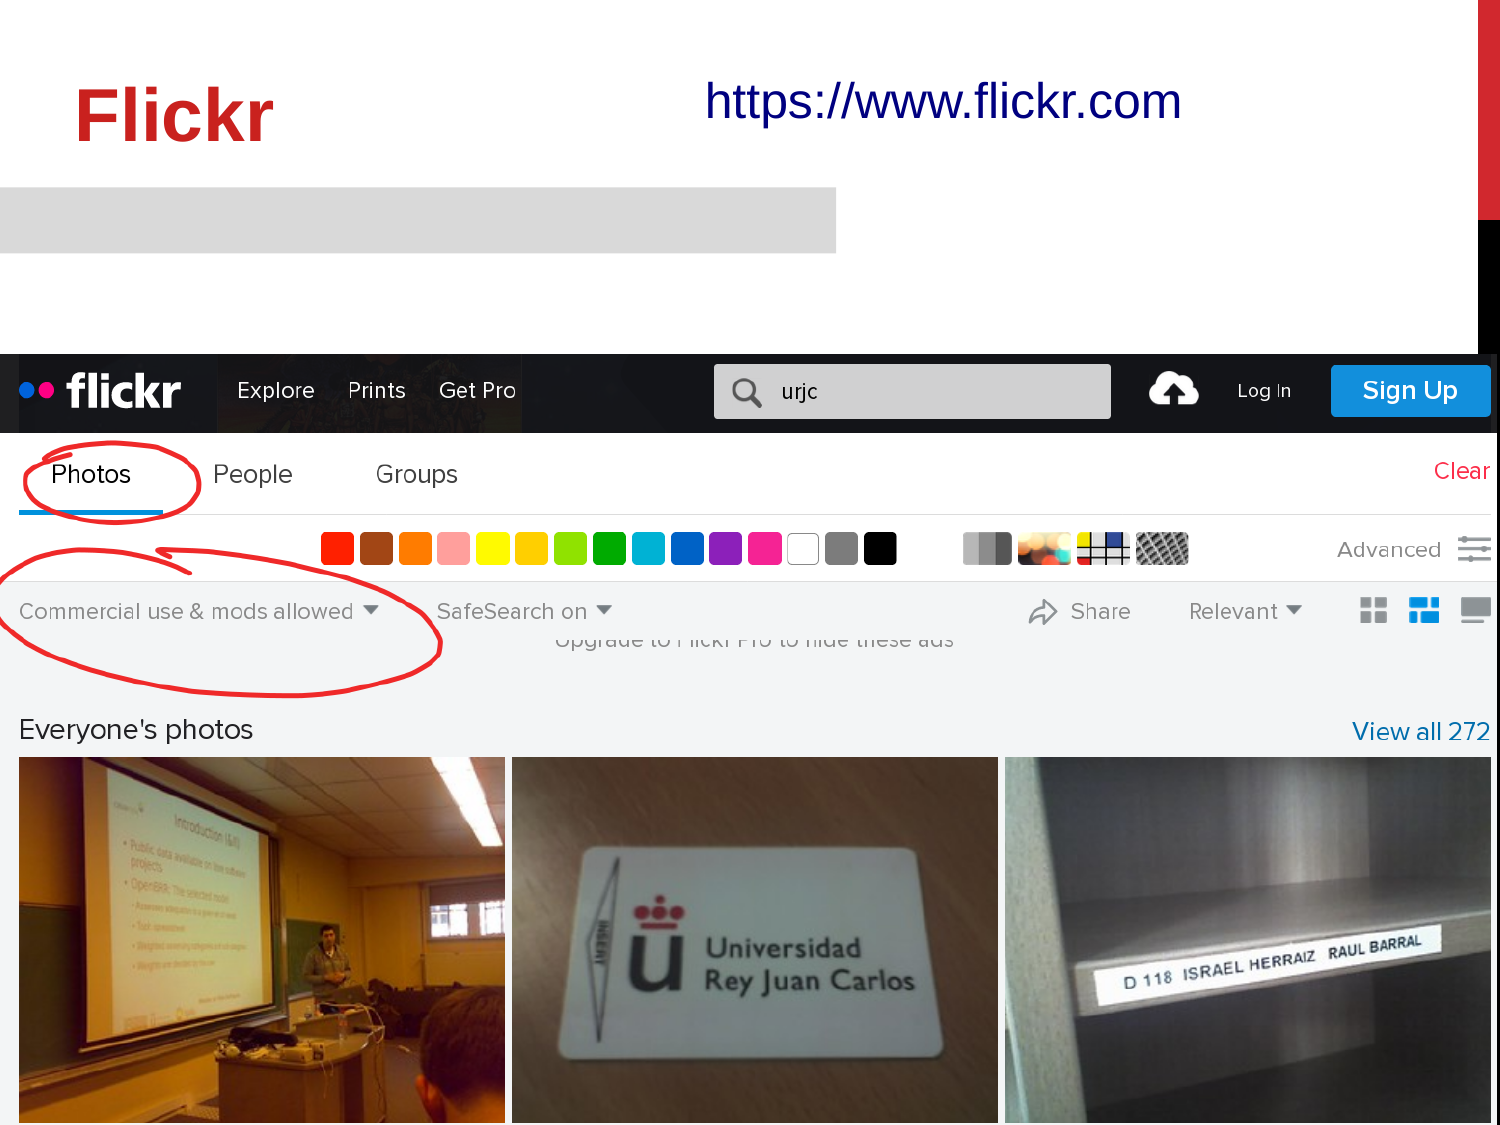

#
Flickr
https://www.flickr.com
Oficina de Conocimiento y Cultura Libres
https://urjc.es/ofilibre